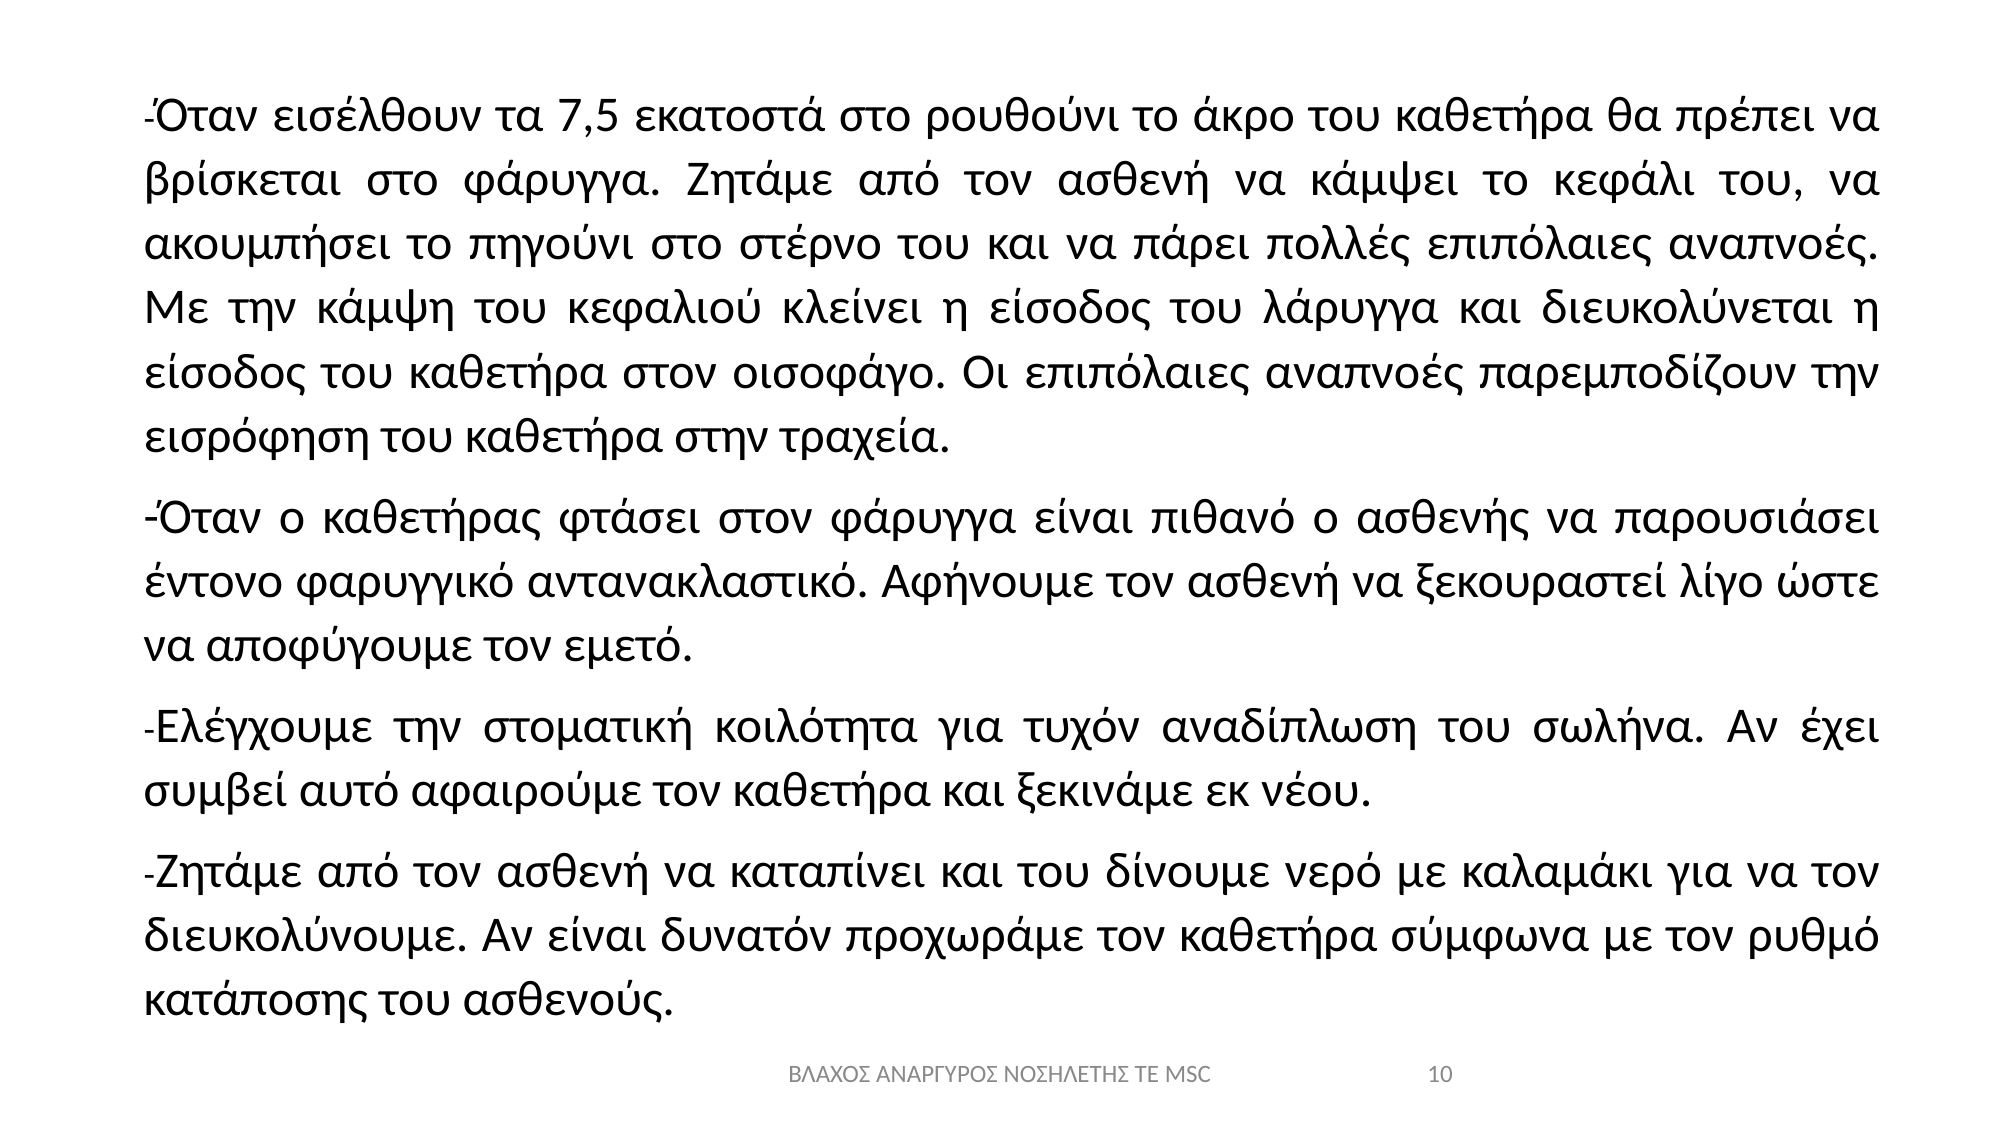

-Όταν εισέλθουν τα 7,5 εκατοστά στο ρουθούνι το άκρο του καθετήρα θα πρέπει να βρίσκεται στο φάρυγγα. Ζητάμε από τον ασθενή να κάμψει το κεφάλι του, να ακουμπήσει το πηγούνι στο στέρνο του και να πάρει πολλές επιπόλαιες αναπνοές. Με την κάμψη του κεφαλιού κλείνει η είσοδος του λάρυγγα και διευκολύνεται η είσοδος του καθετήρα στον οισοφάγο. Οι επιπόλαιες αναπνοές παρεμποδίζουν την εισρόφηση του καθετήρα στην τραχεία.
-Όταν ο καθετήρας φτάσει στον φάρυγγα είναι πιθανό ο ασθενής να παρουσιάσει έντονο φαρυγγικό αντανακλαστικό. Αφήνουμε τον ασθενή να ξεκουραστεί λίγο ώστε να αποφύγουμε τον εμετό.
-Ελέγχουμε την στοματική κοιλότητα για τυχόν αναδίπλωση του σωλήνα. Αν έχει συμβεί αυτό αφαιρούμε τον καθετήρα και ξεκινάμε εκ νέου.
-Ζητάμε από τον ασθενή να καταπίνει και του δίνουμε νερό με καλαμάκι για να τον διευκολύνουμε. Αν είναι δυνατόν προχωράμε τον καθετήρα σύμφωνα με τον ρυθμό κατάποσης του ασθενούς.
ΒΛΑΧΟΣ ΑΝΑΡΓΥΡΟΣ ΝΟΣΗΛΕΤΗΣ ΤΕ MSC